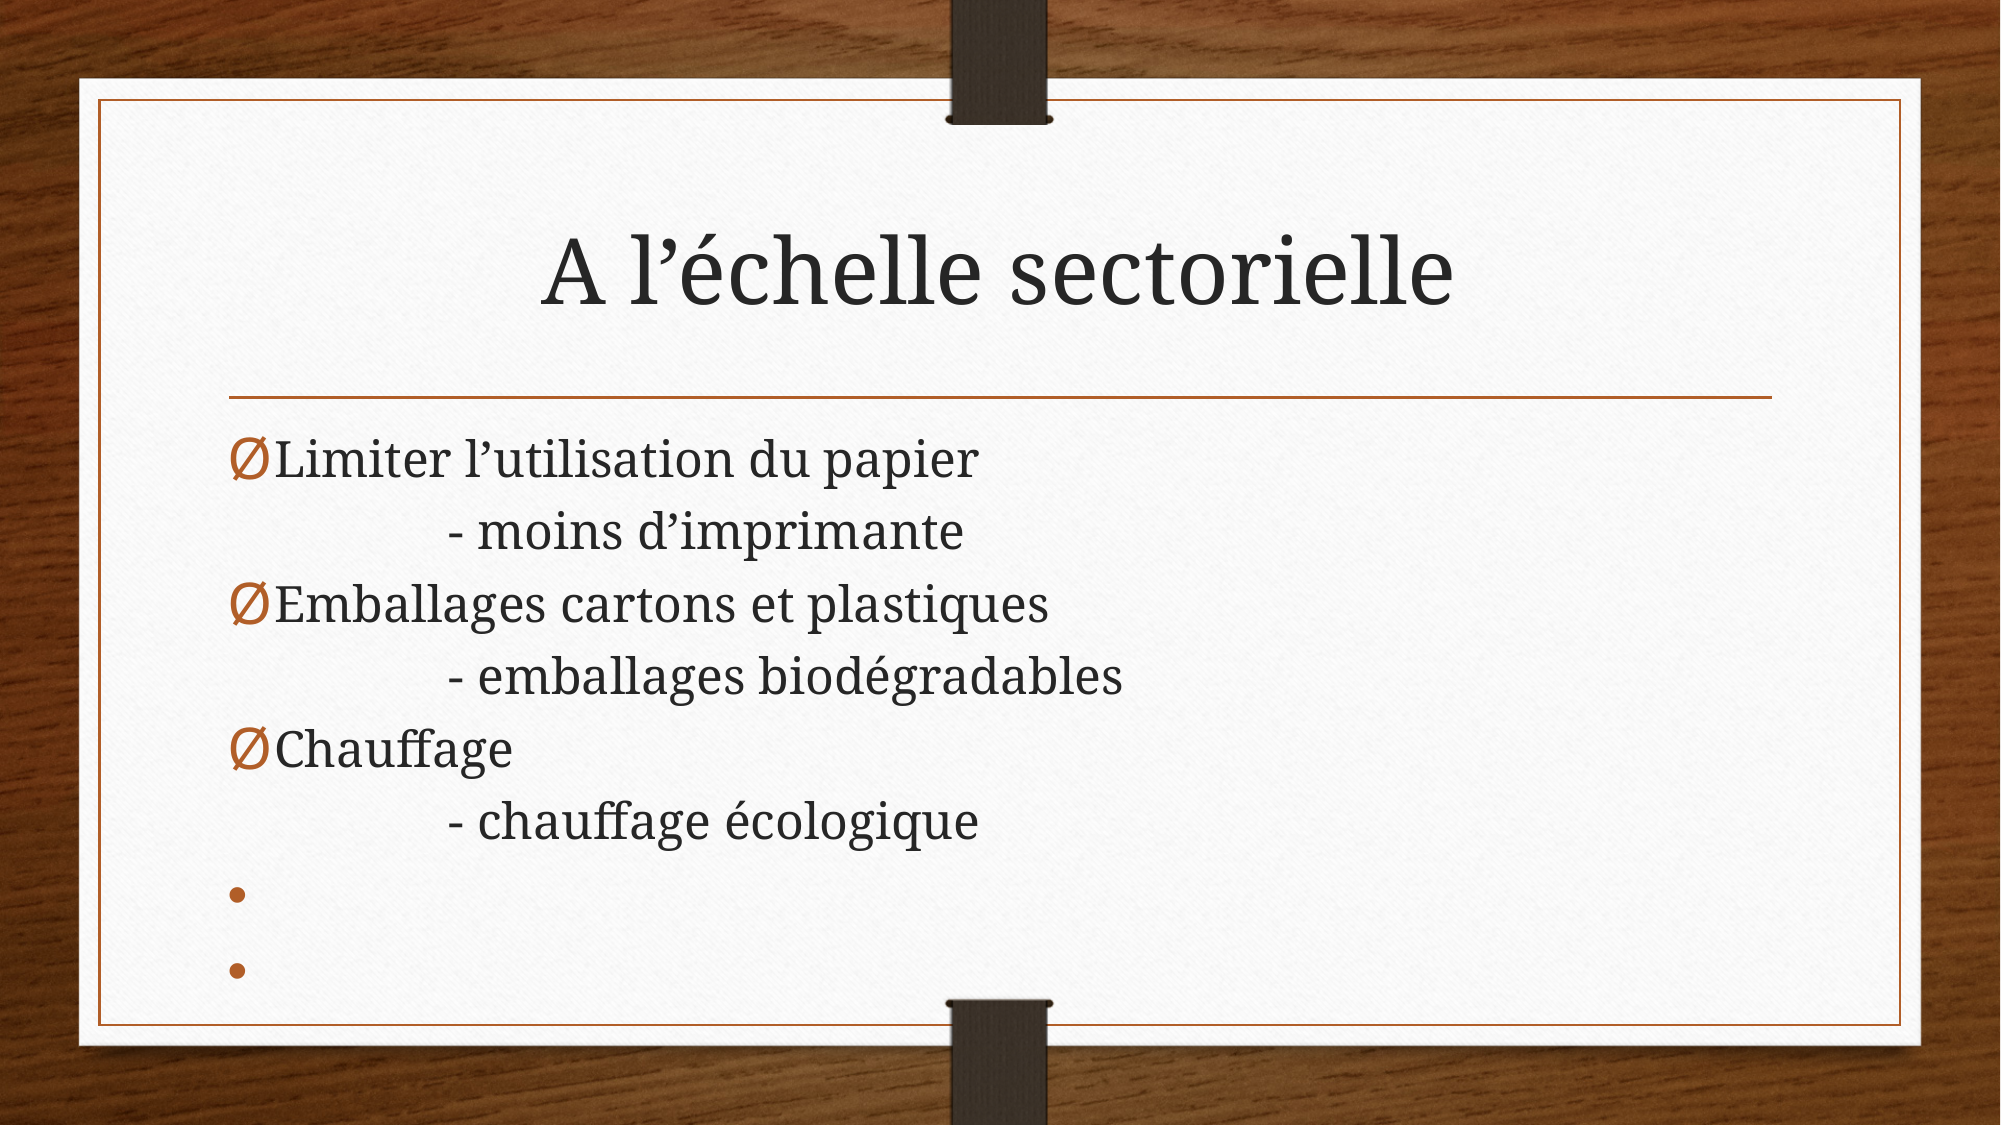

# A l’échelle sectorielle
Limiter l’utilisation du papier
			- moins d’imprimante
Emballages cartons et plastiques
			- emballages biodégradables
Chauffage
			- chauffage écologique